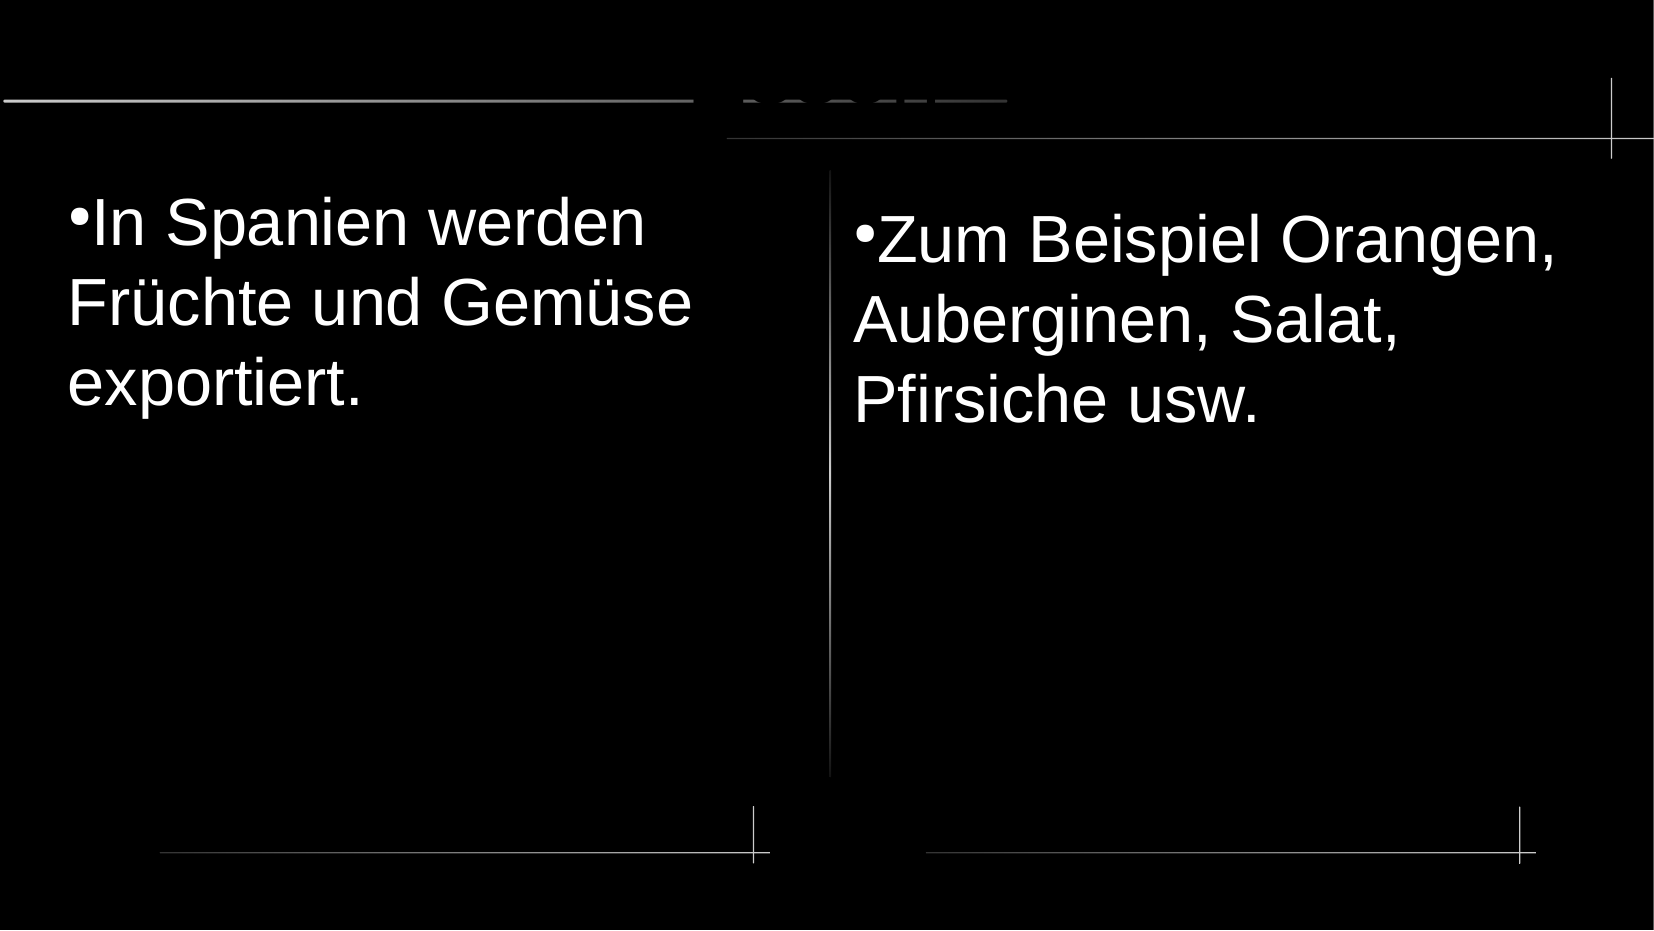

# Essen
In Spanien werden Früchte und Gemüse exportiert.
Zum Beispiel Orangen, Auberginen, Salat, Pfirsiche usw.